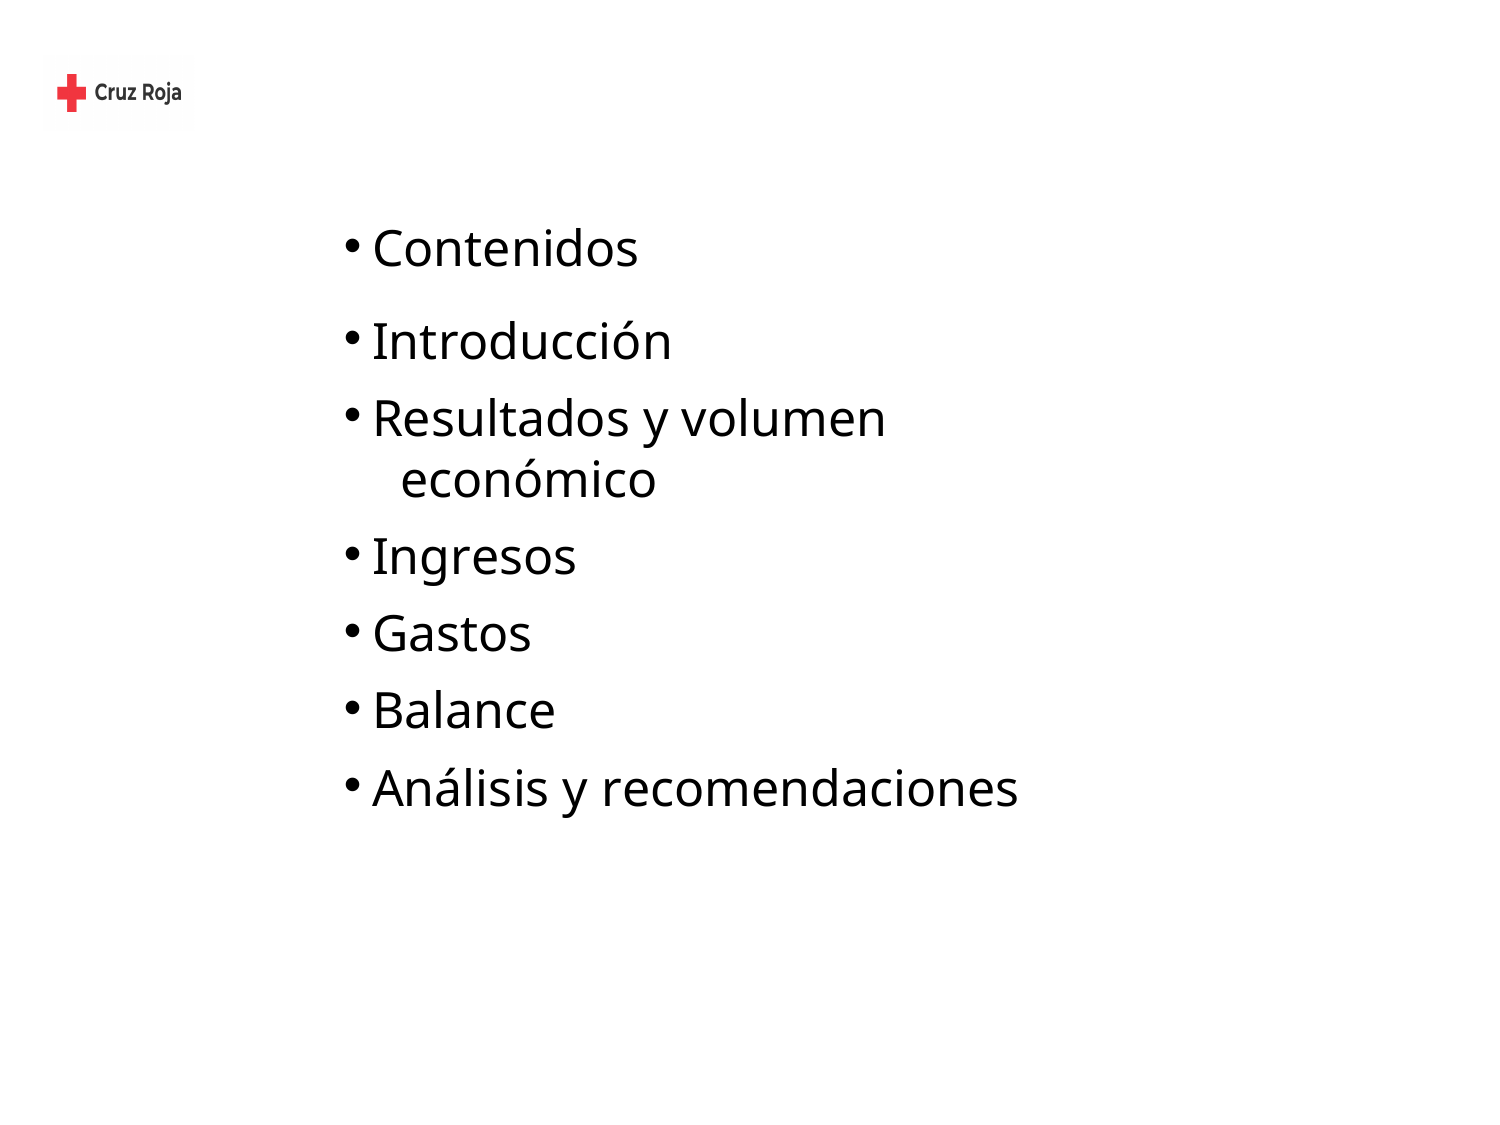

Contenidos
# Introducción
Resultados y volumen económico
Ingresos
Gastos
Balance
Análisis y recomendaciones